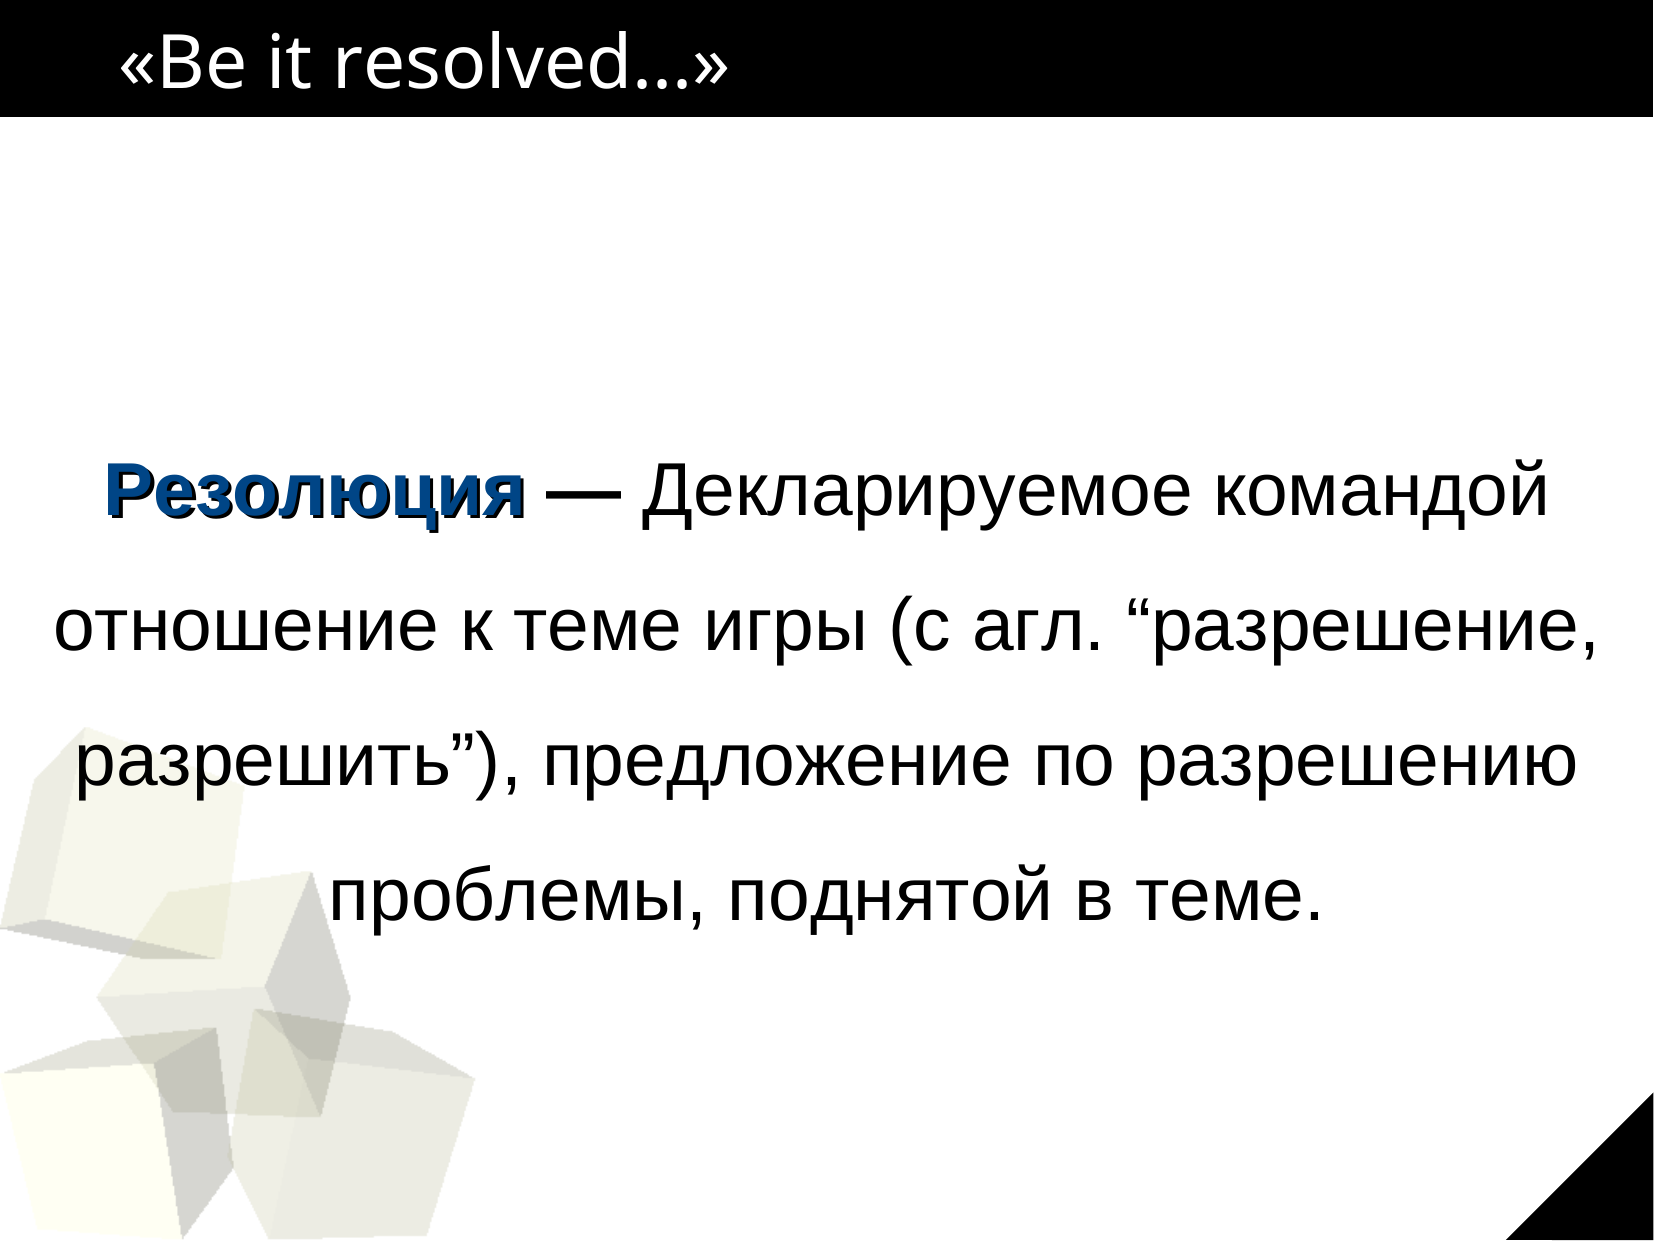

# «Be it resolved...»
Резолюция — Декларируемое командой отношение к теме игры (с агл. “разрешение, разрешить”), предложение по разрешению проблемы, поднятой в теме.